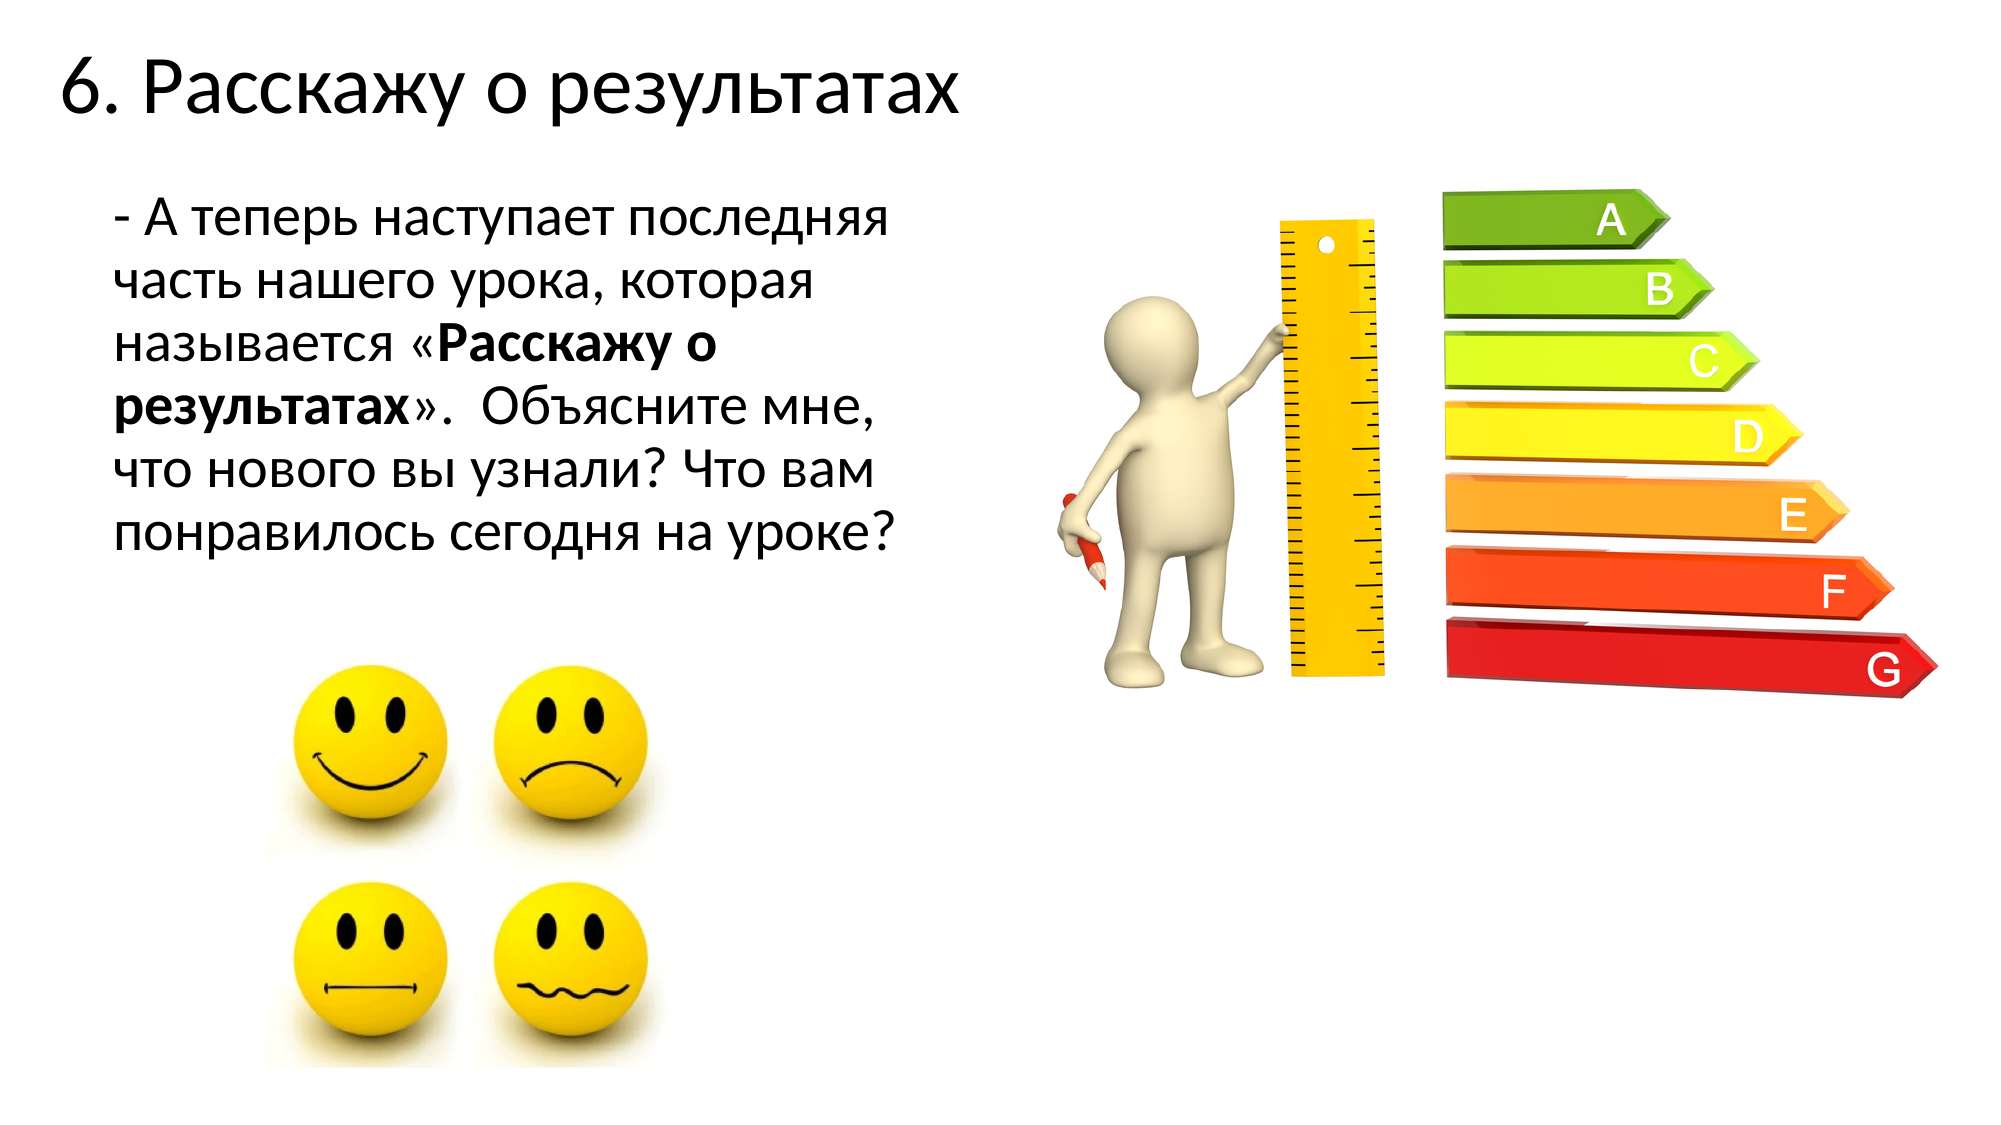

# 6. Расскажу о результатах
- А теперь наступает последняя часть нашего урока, которая называется «Расскажу о результатах». Объясните мне, что нового вы узнали? Что вам понравилось сегодня на уроке?